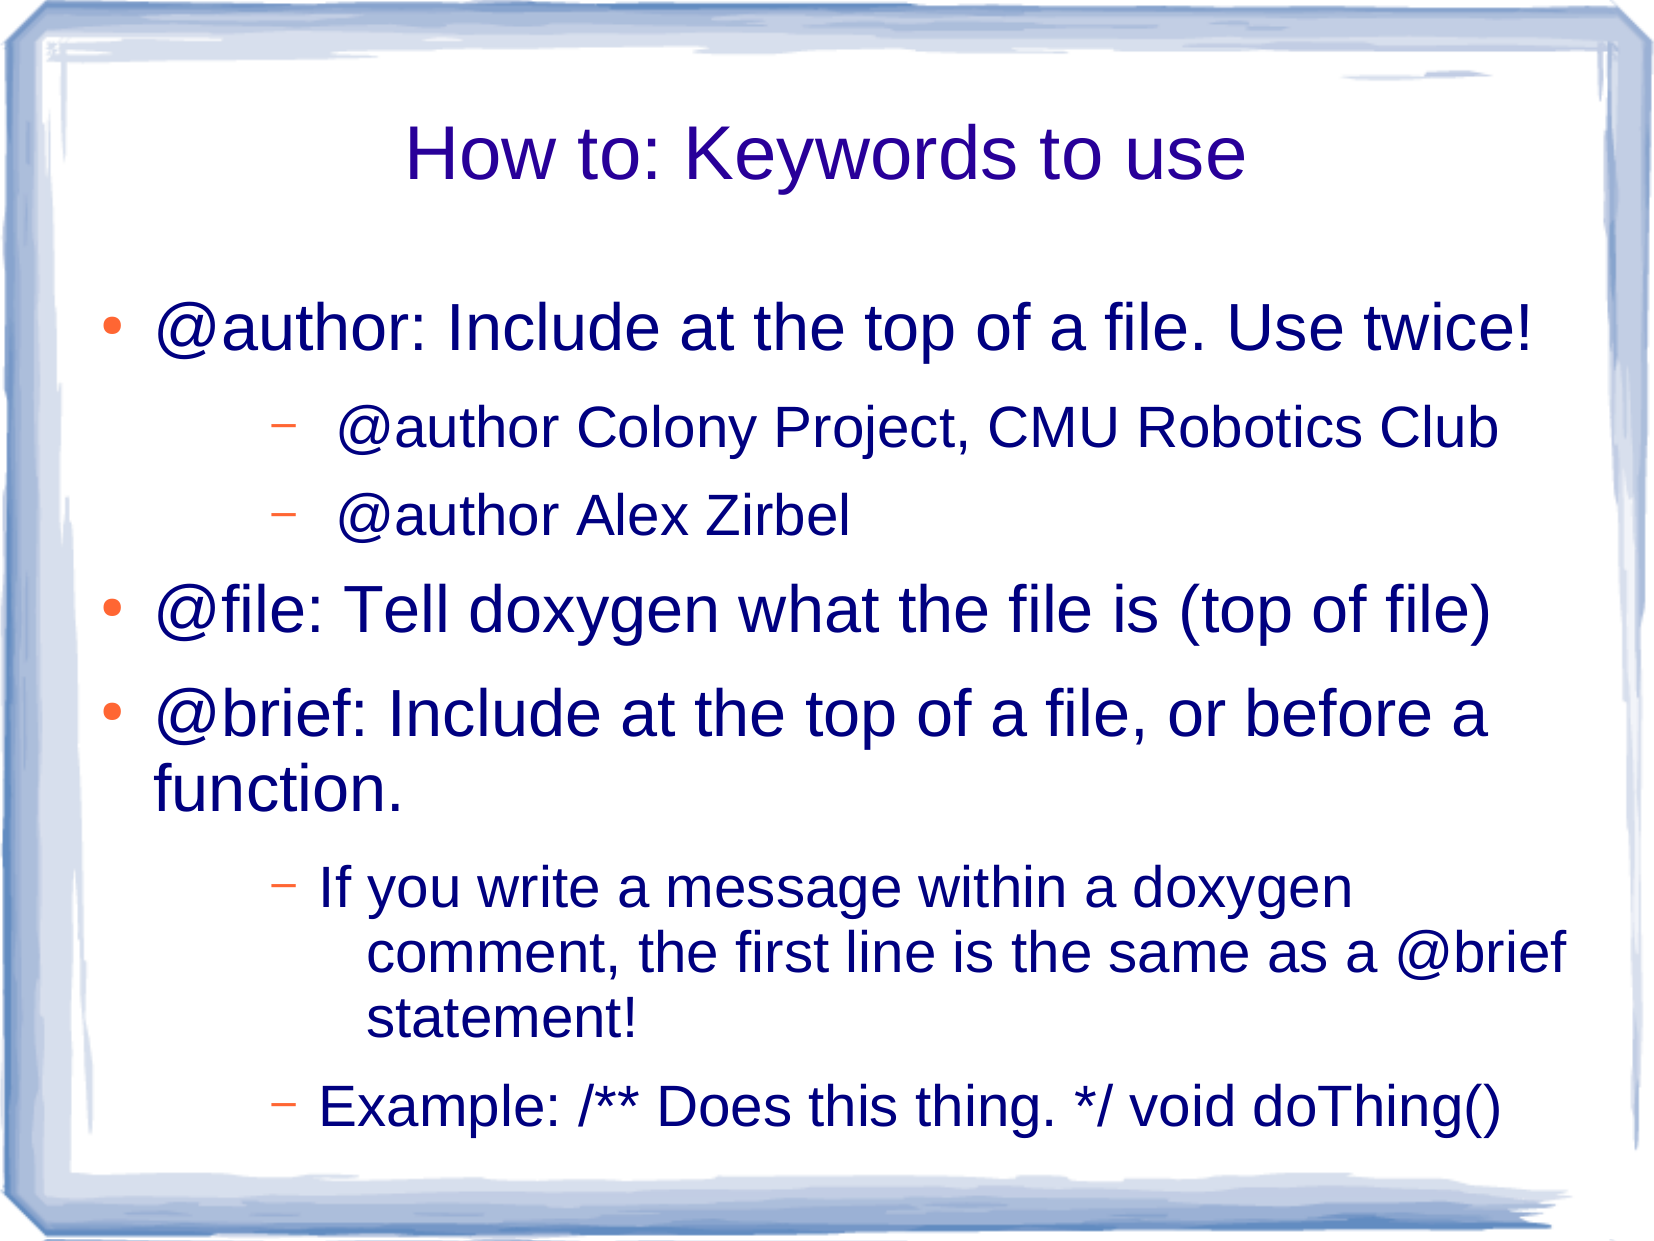

# How to: Keywords to use
@author: Include at the top of a file. Use twice!
 @author Colony Project, CMU Robotics Club
 @author Alex Zirbel
@file: Tell doxygen what the file is (top of file)
@brief: Include at the top of a file, or before a function.
If you write a message within a doxygen comment, the first line is the same as a @brief statement!
Example: /** Does this thing. */ void doThing()